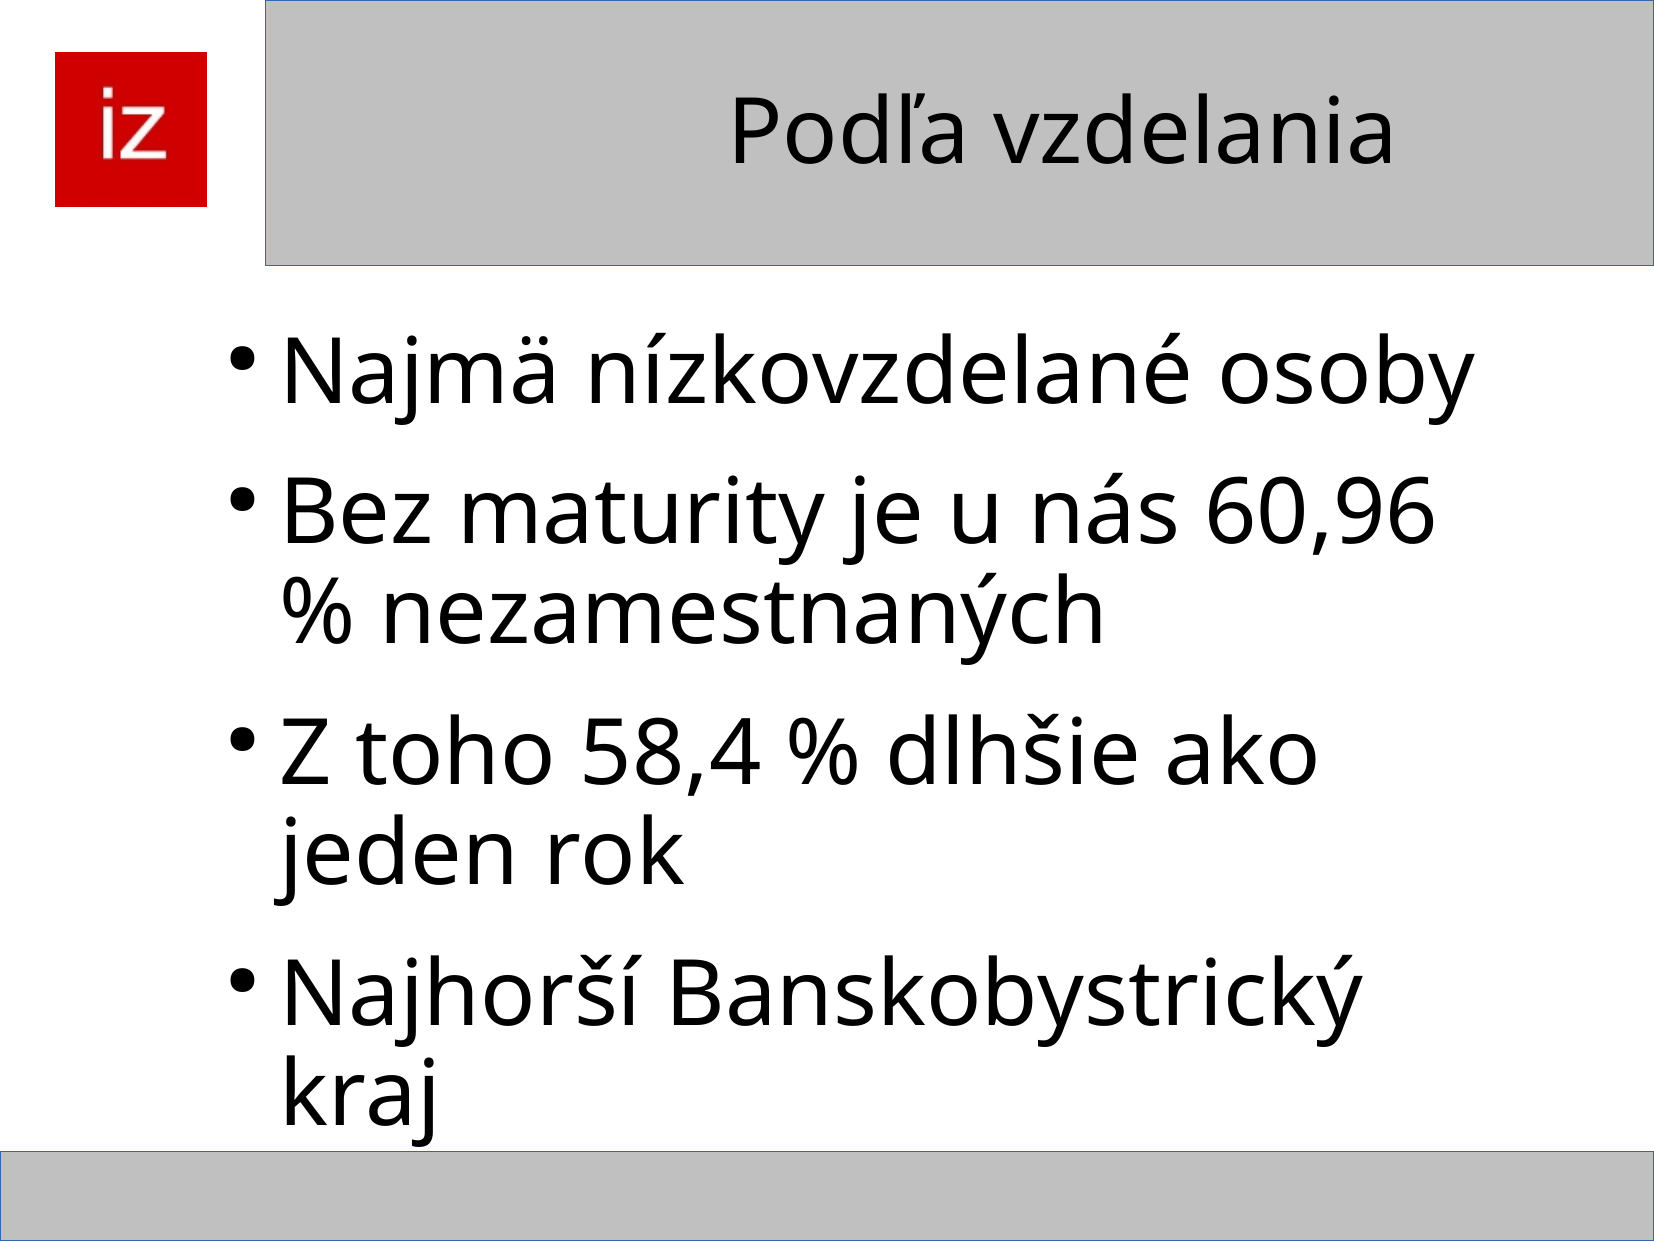

# Podľa vzdelania
Najmä nízkovzdelané osoby
Bez maturity je u nás 60,96 % nezamestnaných
Z toho 58,4 % dlhšie ako jeden rok
Najhorší Banskobystrický kraj